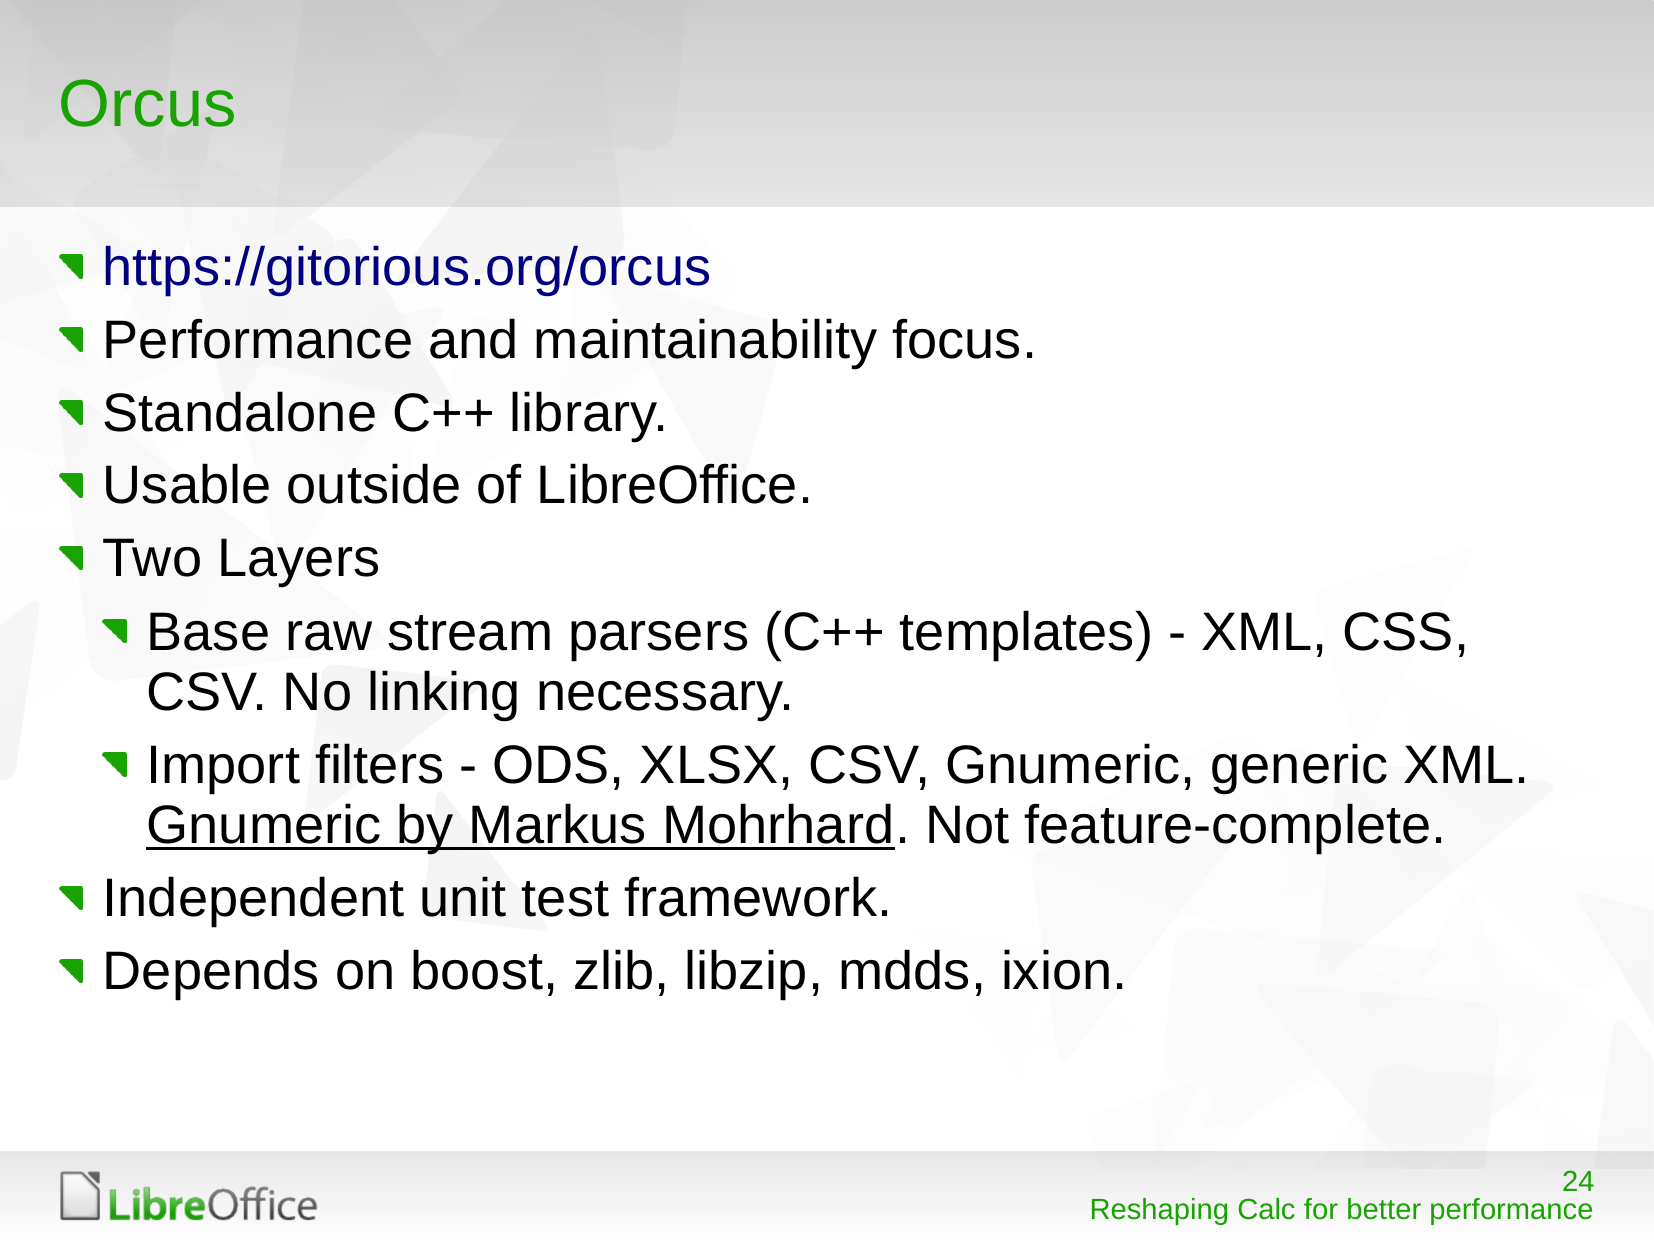

# Orcus
https://gitorious.org/orcus
Performance and maintainability focus.
Standalone C++ library.
Usable outside of LibreOffice.
Two Layers
Base raw stream parsers (C++ templates) - XML, CSS, CSV. No linking necessary.
Import filters - ODS, XLSX, CSV, Gnumeric, generic XML. Gnumeric by Markus Mohrhard. Not feature-complete.
Independent unit test framework.
Depends on boost, zlib, libzip, mdds, ixion.
24
Reshaping Calc for better performance